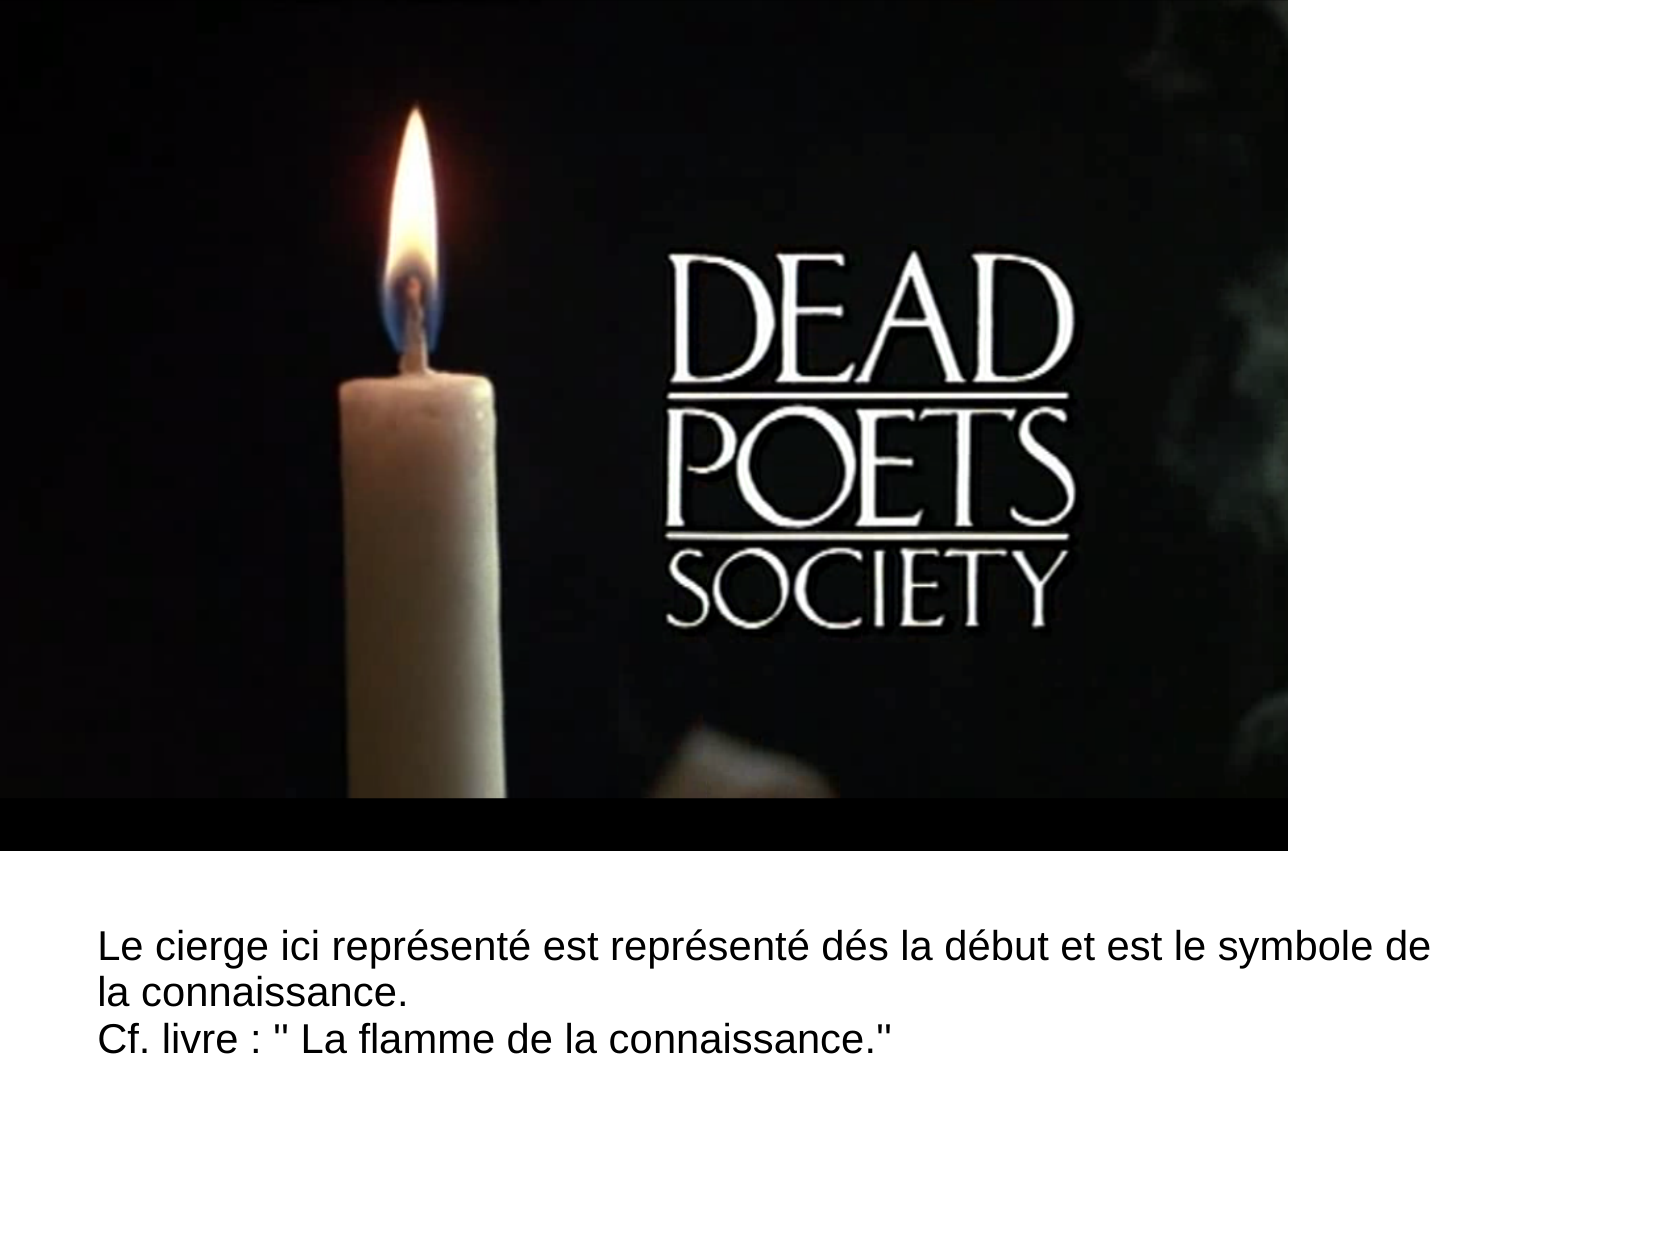

Le cierge ici représenté est représenté dés la début et est le symbole de la connaissance.
Cf. livre : '' La flamme de la connaissance.''